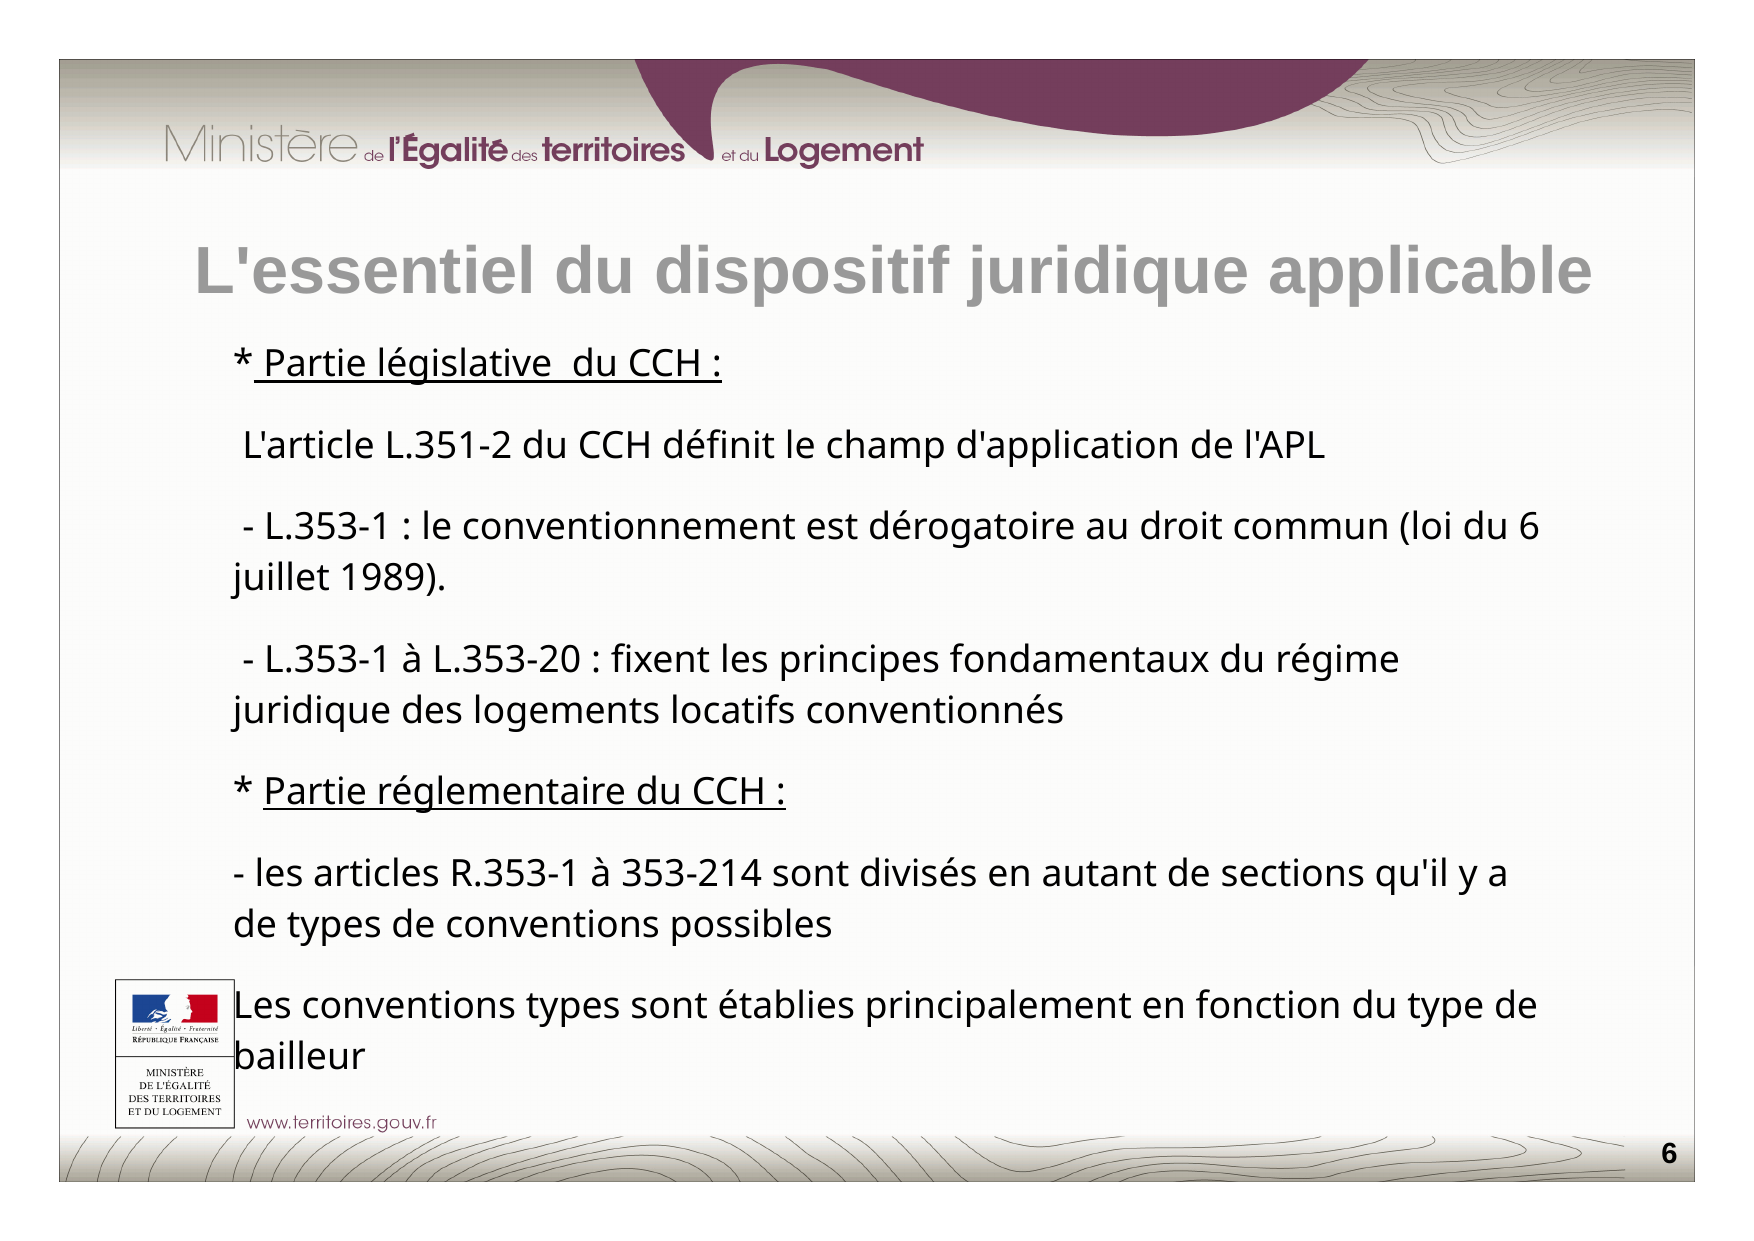

# L'essentiel du dispositif juridique applicable
* Partie législative du CCH :
 L'article L.351-2 du CCH définit le champ d'application de l'APL
 - L.353-1 : le conventionnement est dérogatoire au droit commun (loi du 6 juillet 1989).
 - L.353-1 à L.353-20 : fixent les principes fondamentaux du régime juridique des logements locatifs conventionnés
* Partie réglementaire du CCH :
- les articles R.353-1 à 353-214 sont divisés en autant de sections qu'il y a de types de conventions possibles
Les conventions types sont établies principalement en fonction du type de bailleur